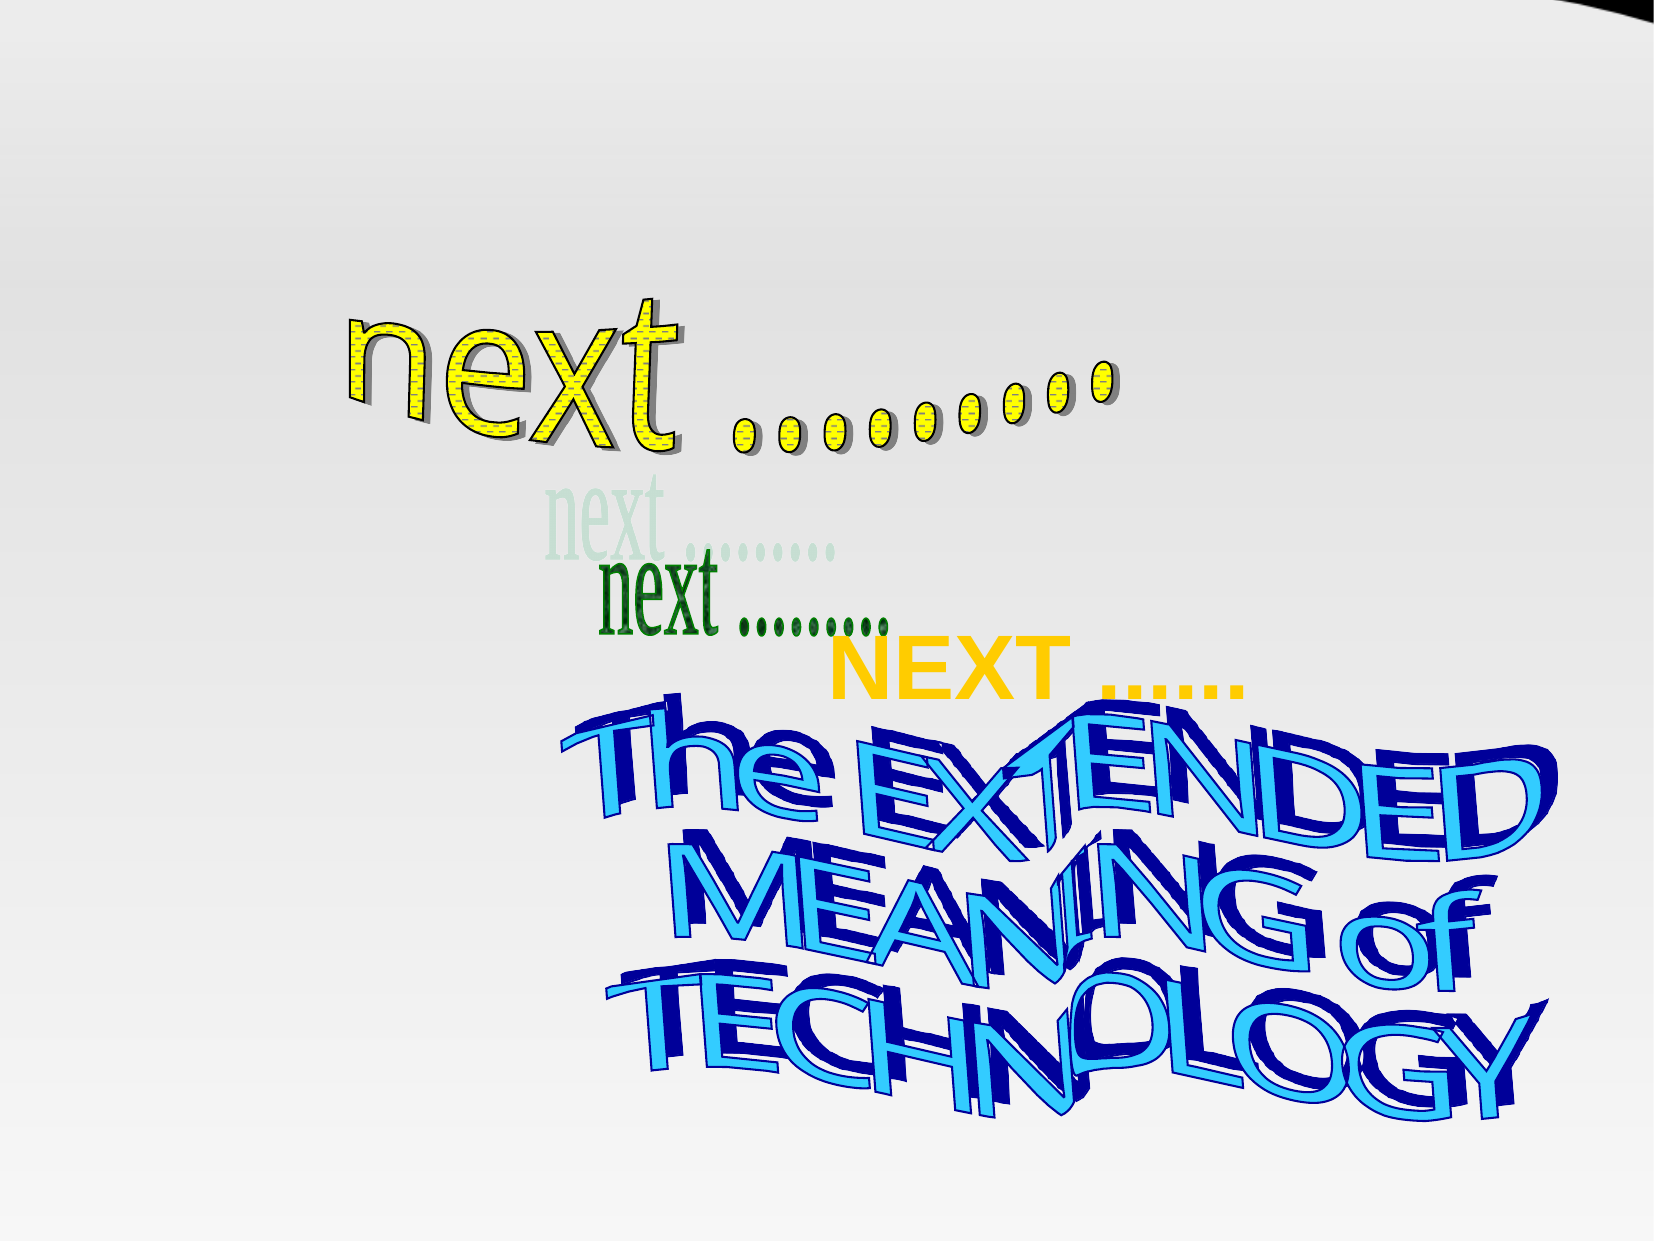

next .........
next .........
NEXT ......
The EXTENDED
MEANING of
TECHNOLOGY